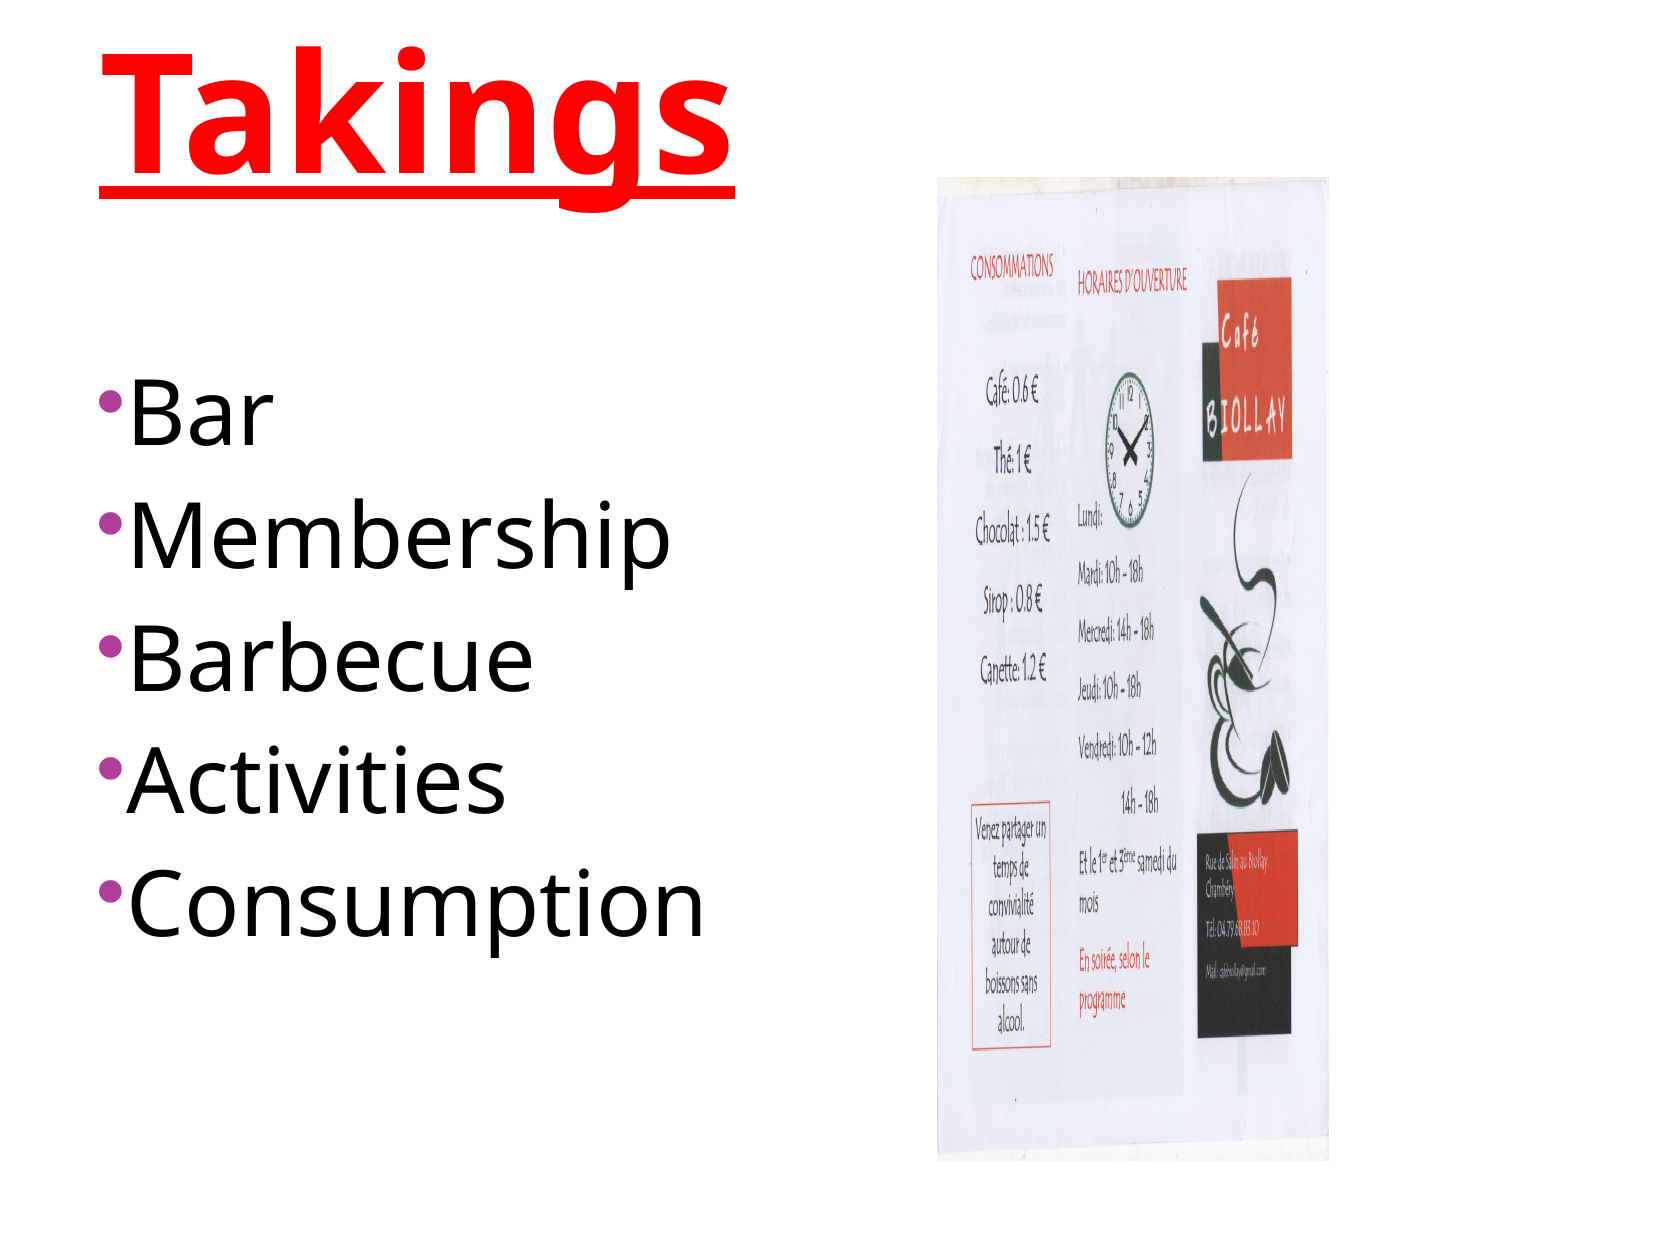

# Takings
Bar
Membership
Barbecue
Activities
Consumption